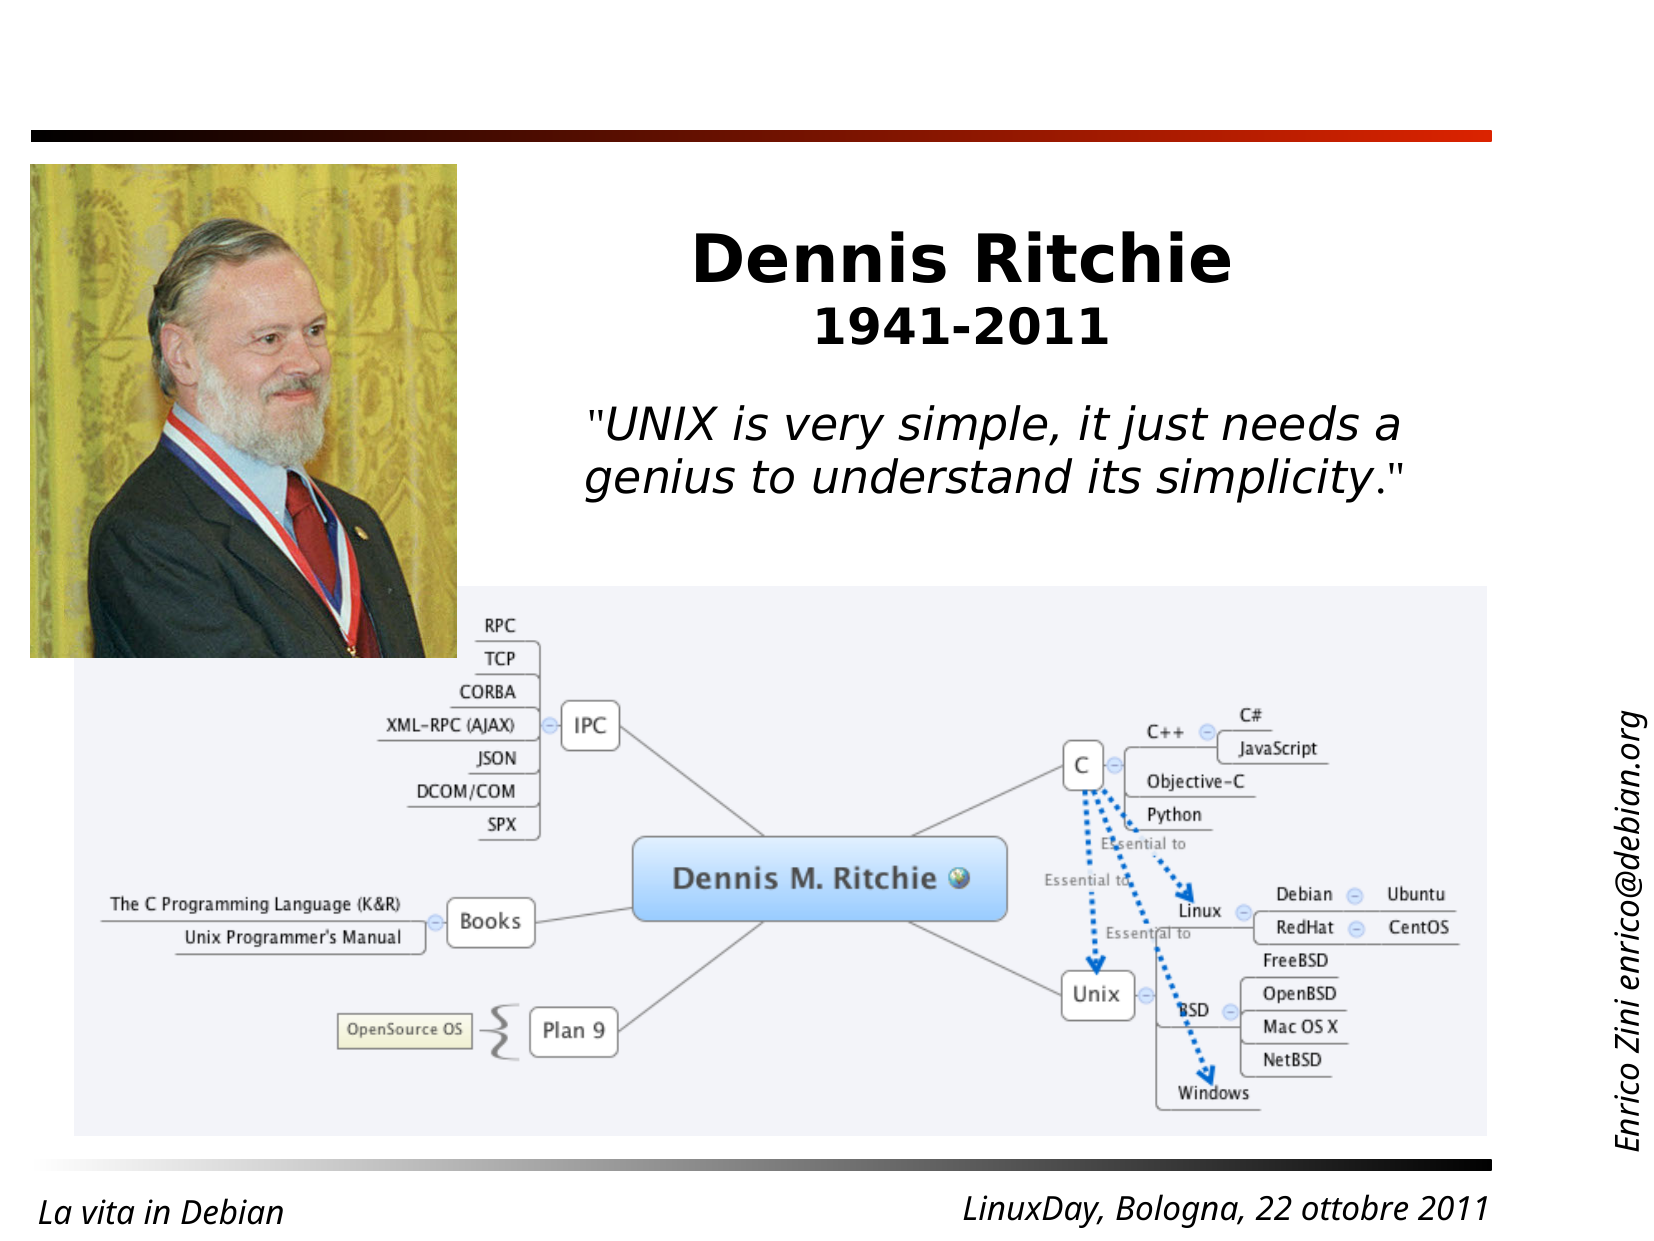

Dennis Ritchie
1941-2011
"UNIX is very simple, it just needs a genius to understand its simplicity."